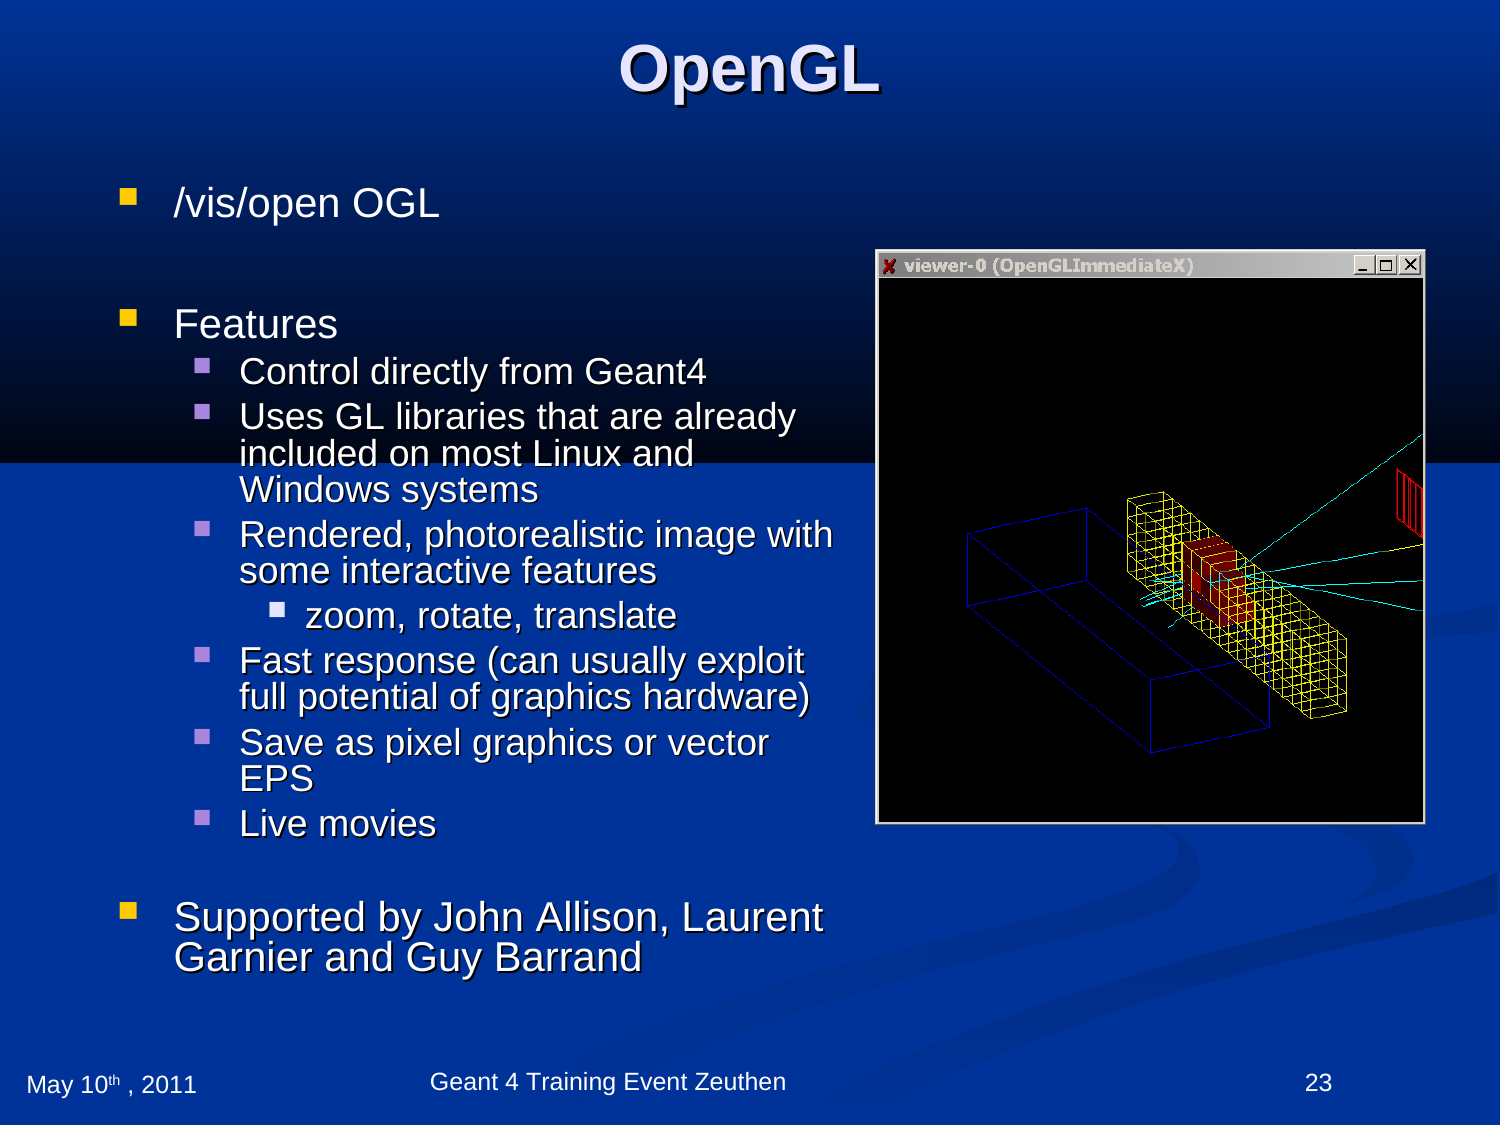

# OpenGL
/vis/open OGL
Features
Control directly from Geant4
Uses GL libraries that are already included on most Linux and Windows systems
Rendered, photorealistic image with some interactive features
zoom, rotate, translate
Fast response (can usually exploit full potential of graphics hardware)
Save as pixel graphics or vector EPS
Live movies
Supported by John Allison, Laurent Garnier and Guy Barrand
Introduction to Geant4 Visualization J. Perl
10 January 2011
23